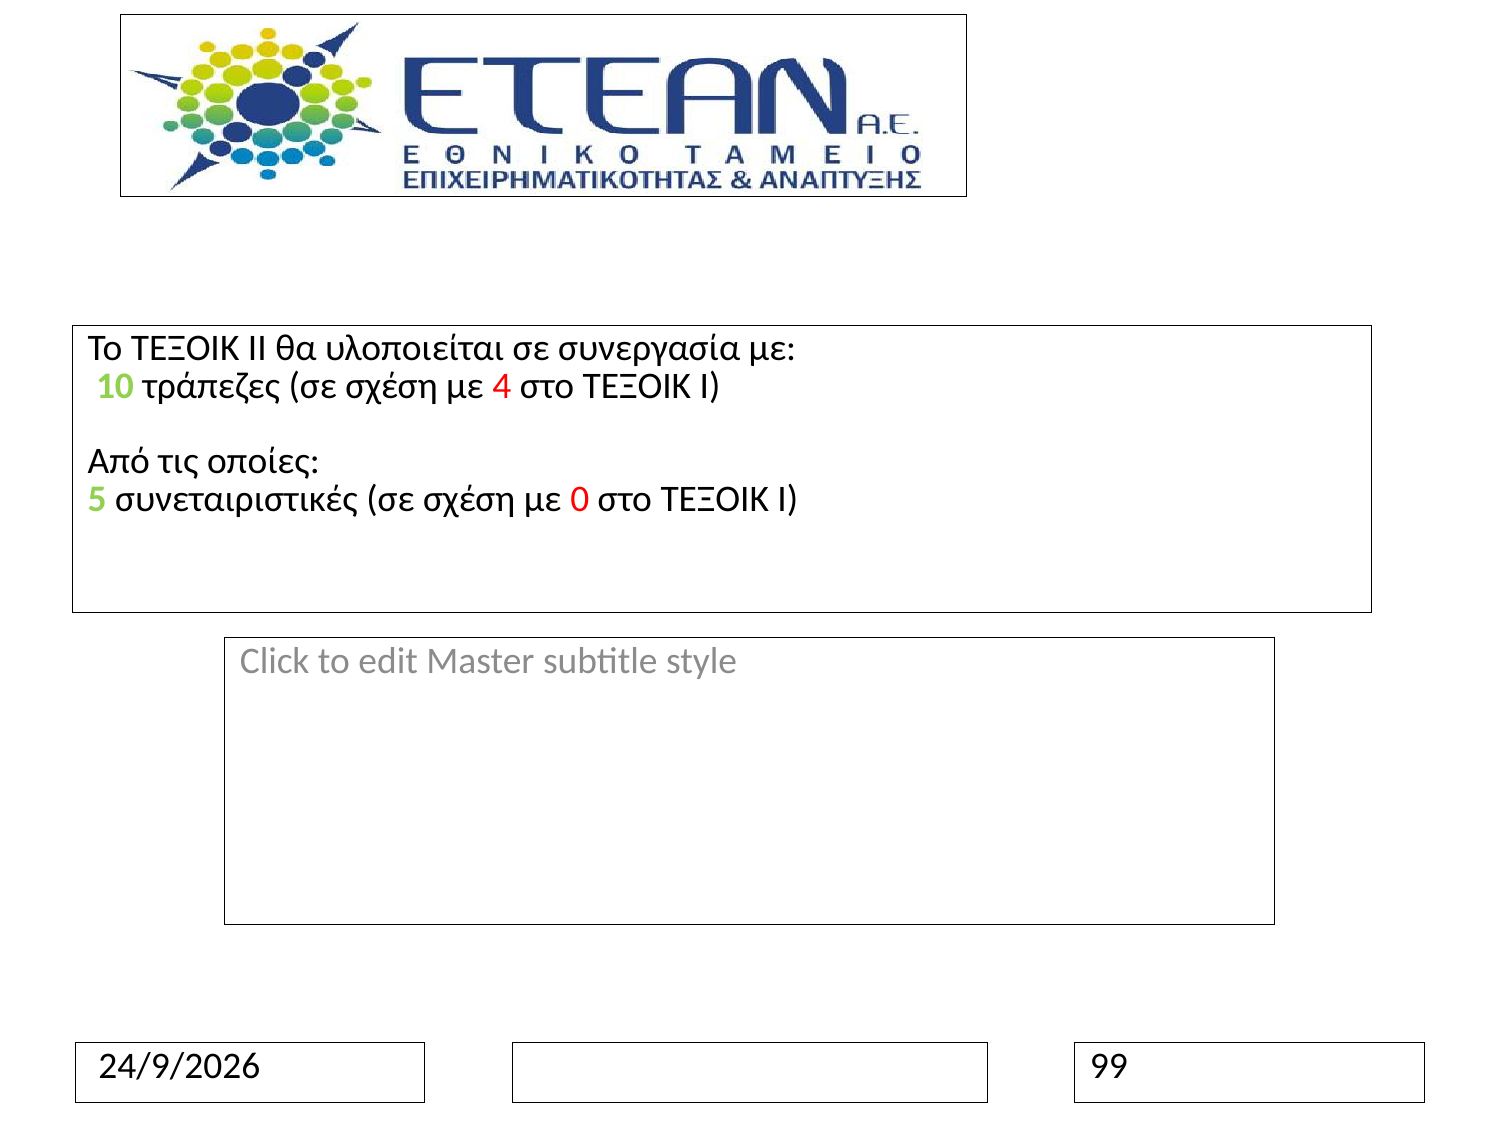

Το ΤΕΞΟΙΚ ΙΙ θα υλοποιείται σε συνεργασία με:
 10 τράπεζες (σε σχέση με 4 στο ΤΕΞΟΙΚ Ι)
Από τις οποίες:
5 συνεταιριστικές (σε σχέση με 0 στο ΤΕΞΟΙΚ Ι)